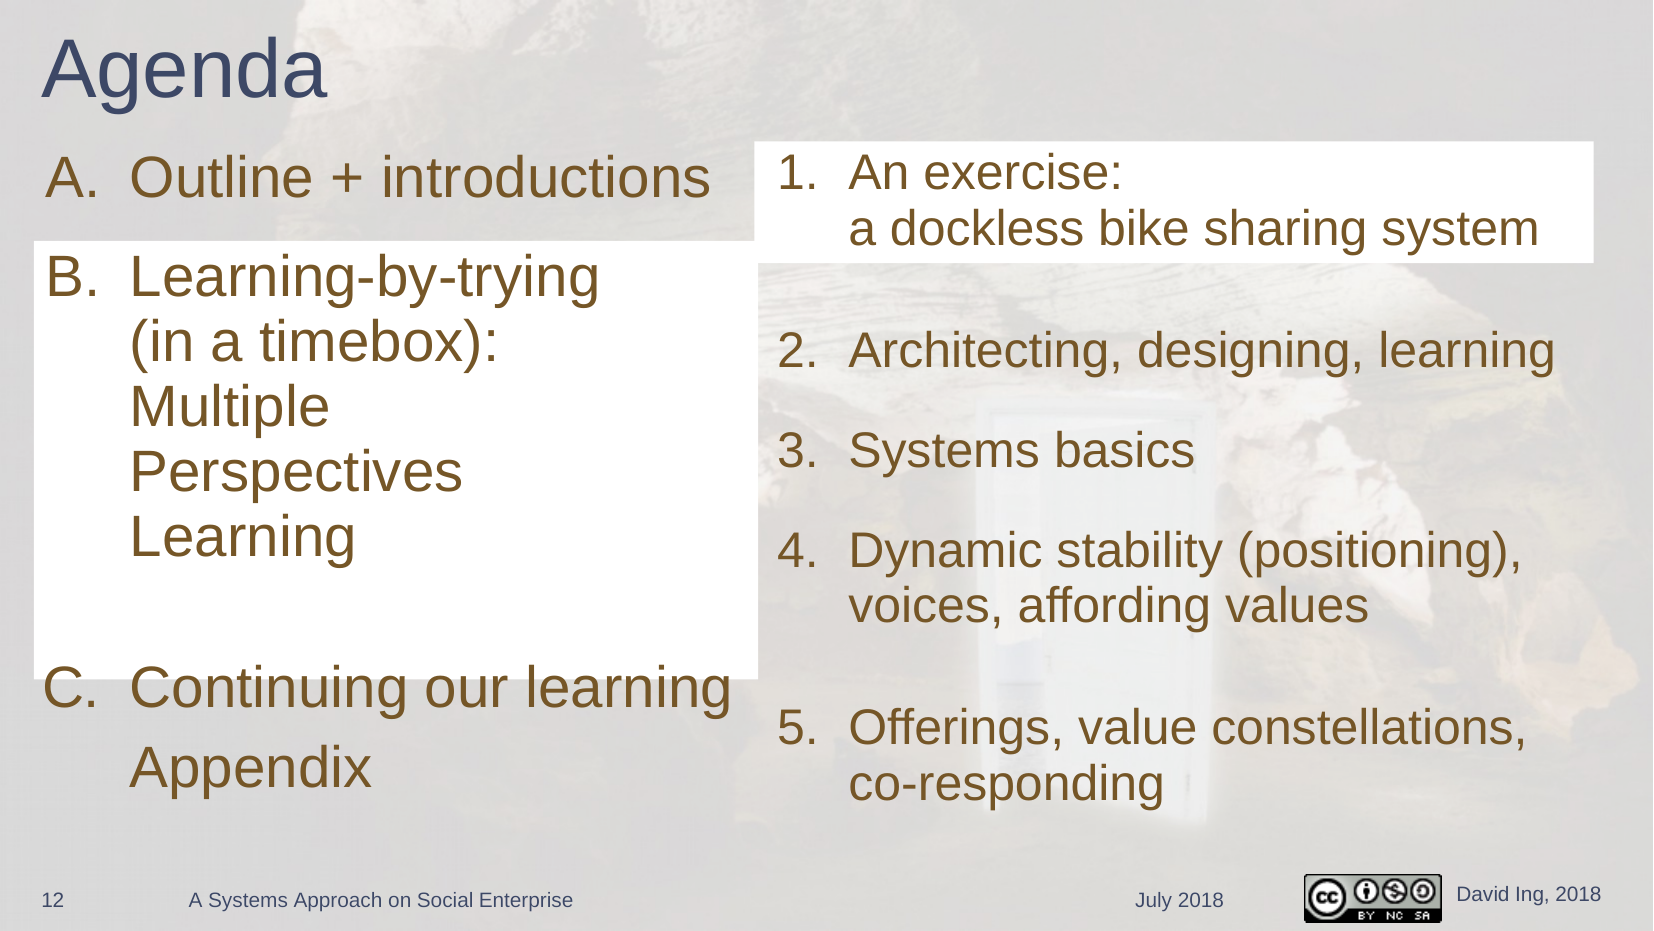

# Agenda
| A. | Outline + introductions |
| --- | --- |
| B. | Learning-by-trying (in a timebox): Multiple Perspectives Learning |
| C. | Continuing our learning |
| | Appendix |
| 1. | An exercise: a dockless bike sharing system |
| --- | --- |
| 2. | Architecting, designing, learning |
| 3. | Systems basics |
| 4. | Dynamic stability (positioning), voices, affording values |
| 5. | Offerings, value constellations, co-responding |
A Systems Approach on Social Enterprise
July 2018